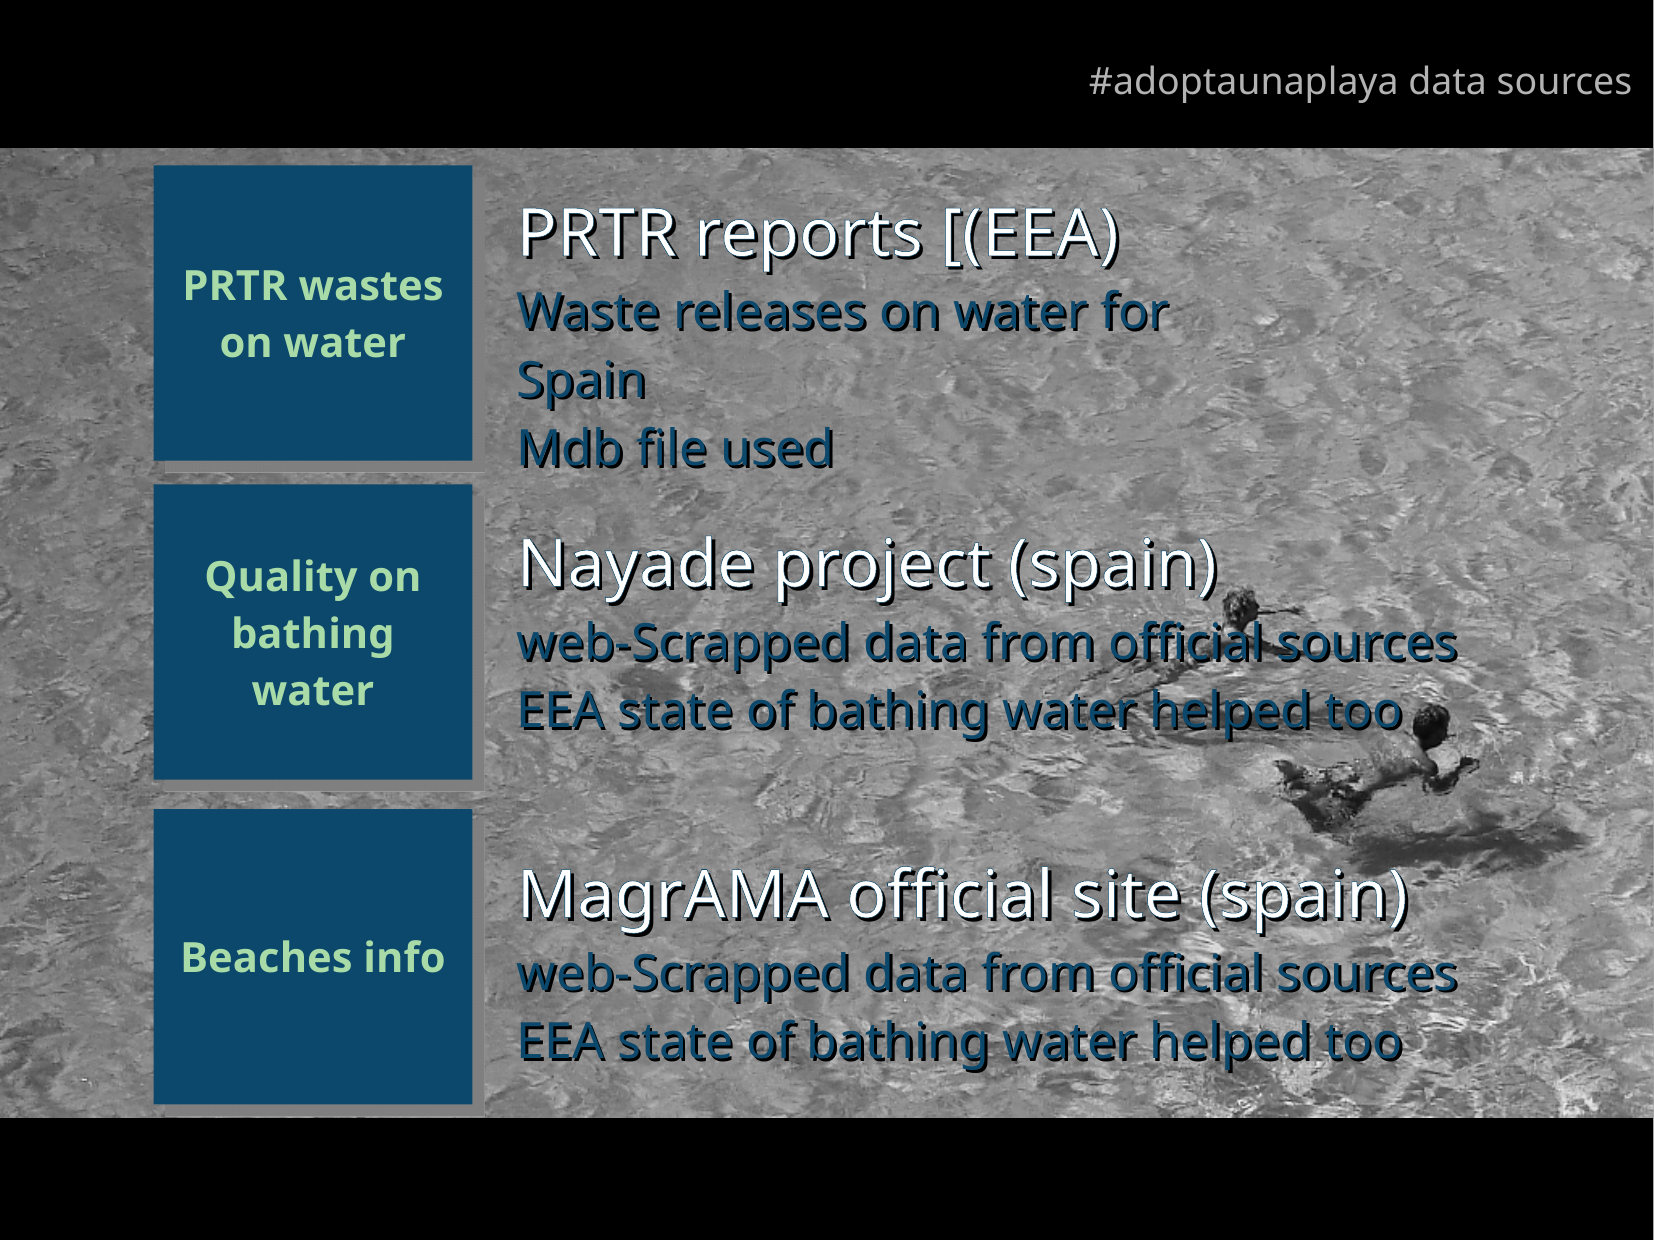

#adoptaunaplaya data sources
PRTR wastes on water
PRTR reports [(EEA)
Waste releases on water for Spain
Mdb file used
Quality on bathing water
Nayade project (spain)
web-Scrapped data from official sources
EEA state of bathing water helped too
Beaches info
MagrAMA official site (spain)
web-Scrapped data from official sources
EEA state of bathing water helped too